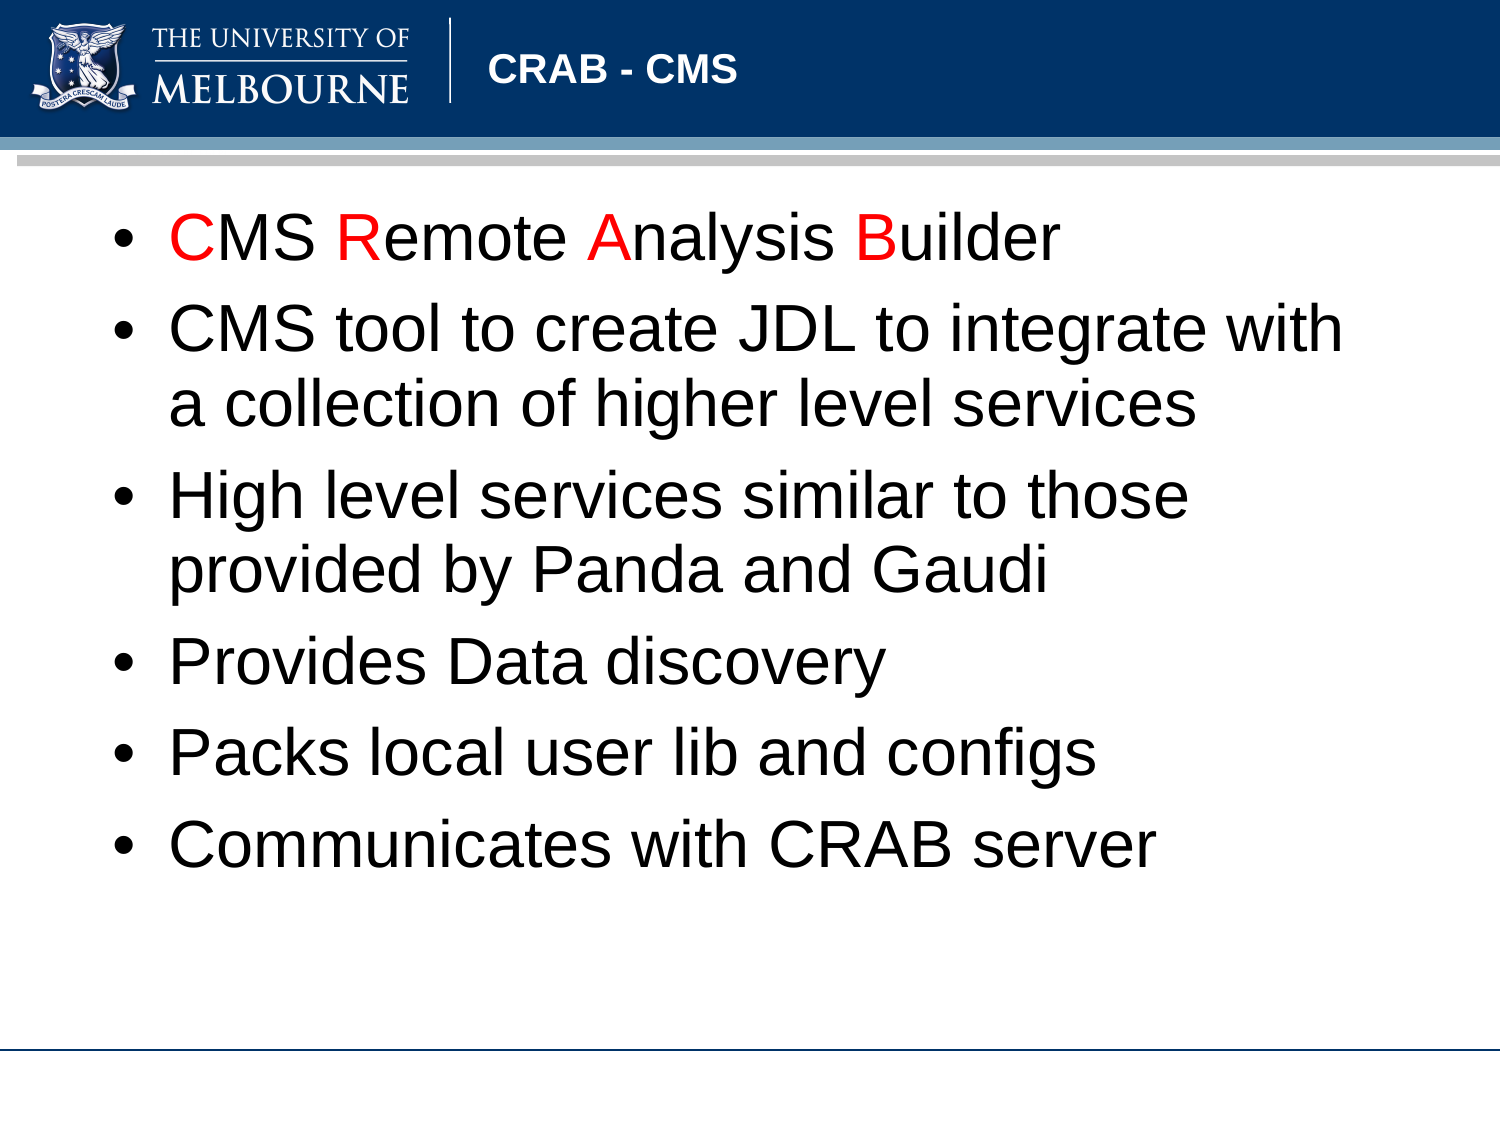

# CRAB - CMS
CMS Remote Analysis Builder
CMS tool to create JDL to integrate with a collection of higher level services
High level services similar to those provided by Panda and Gaudi
Provides Data discovery
Packs local user lib and configs
Communicates with CRAB server